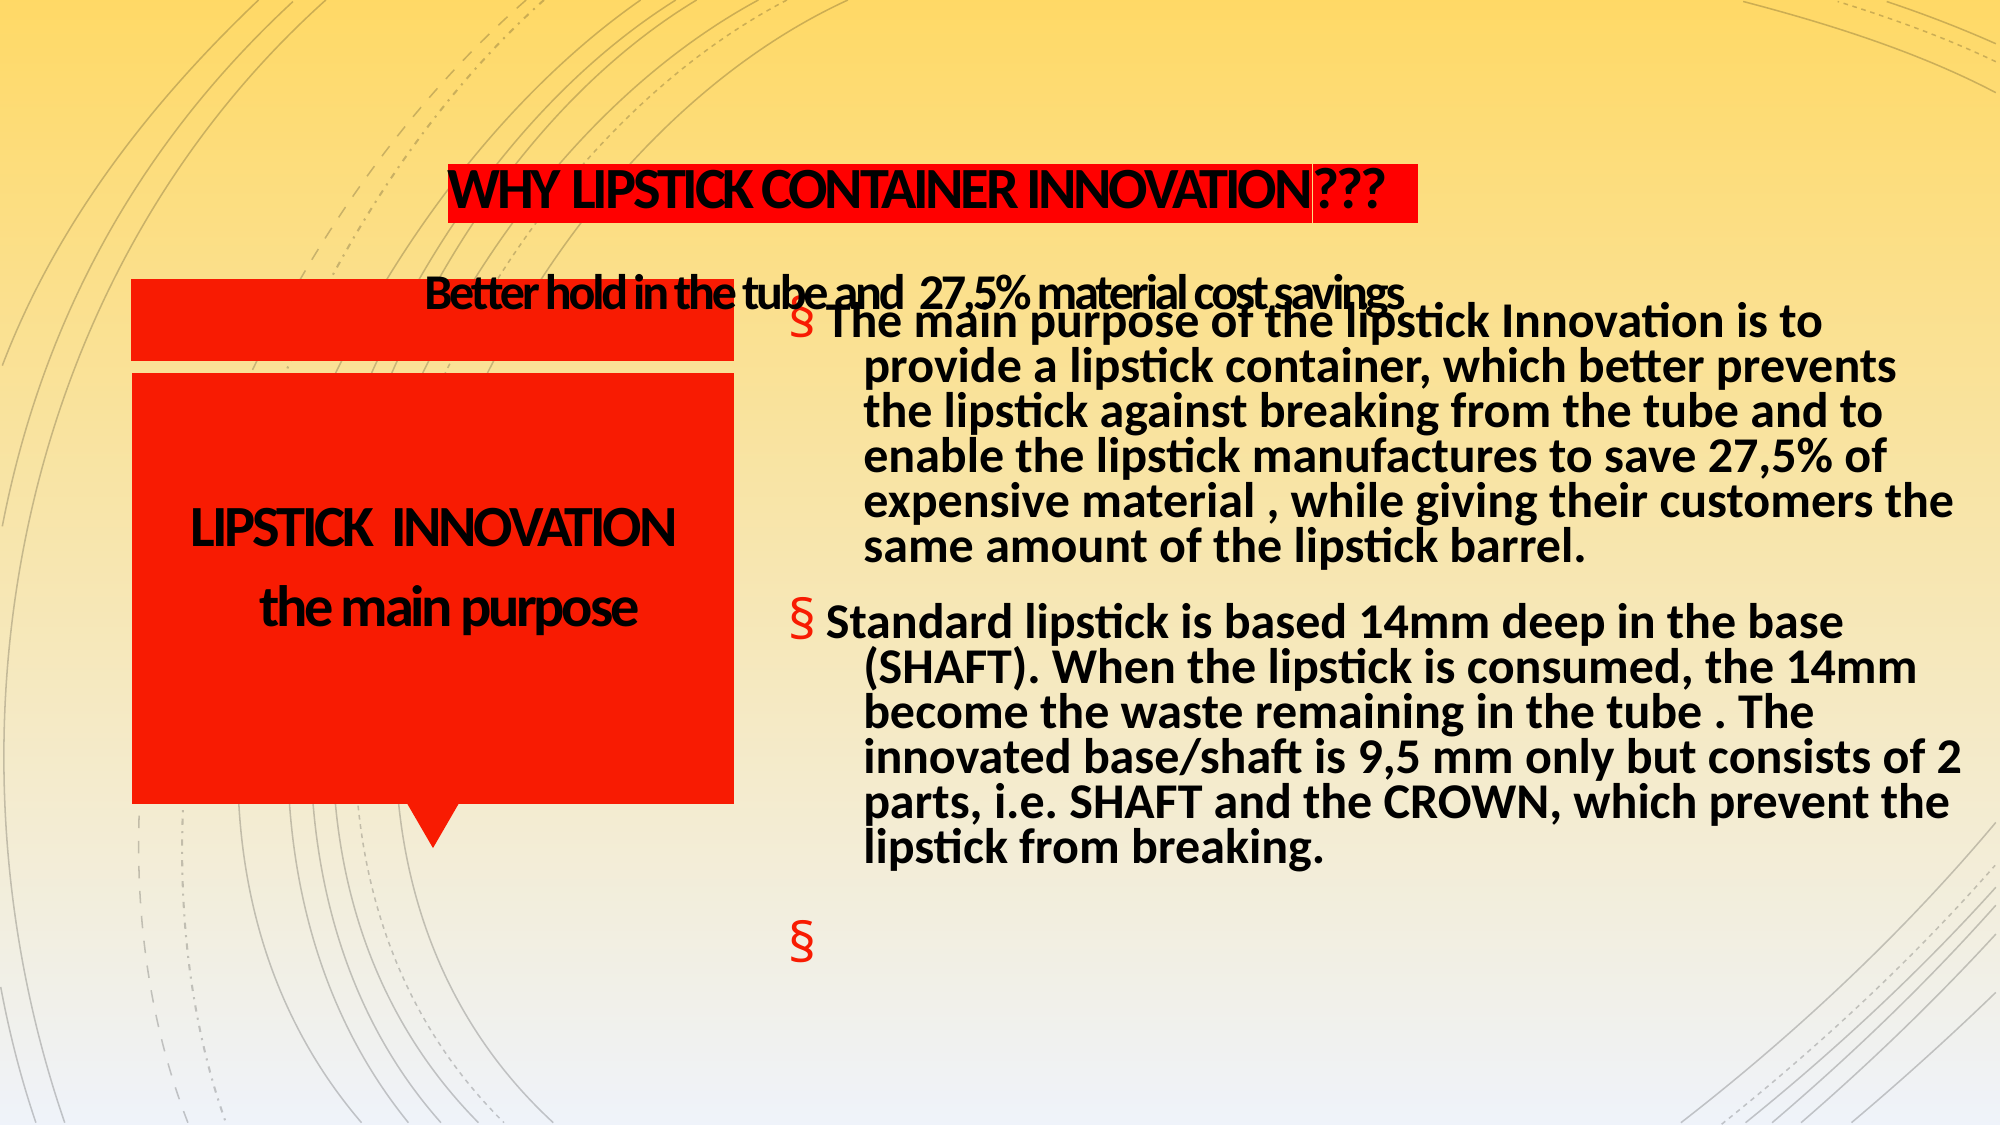

WHY LIPSTICK CONTAINER INNOVATION???
Better hold in the tube and 27,5% material cost savings
The main purpose of the lipstick Innovation is to provide a lipstick container, which better prevents the lipstick against breaking from the tube and to enable the lipstick manufactures to save 27,5% of expensive material , while giving their customers the same amount of the lipstick barrel.
Standard lipstick is based 14mm deep in the base (SHAFT). When the lipstick is consumed, the 14mm become the waste remaining in the tube . The innovated base/shaft is 9,5 mm only but consists of 2 parts, i.e. SHAFT and the CROWN, which prevent the lipstick from breaking.
# LIPSTICK INNOVATION the main purpose